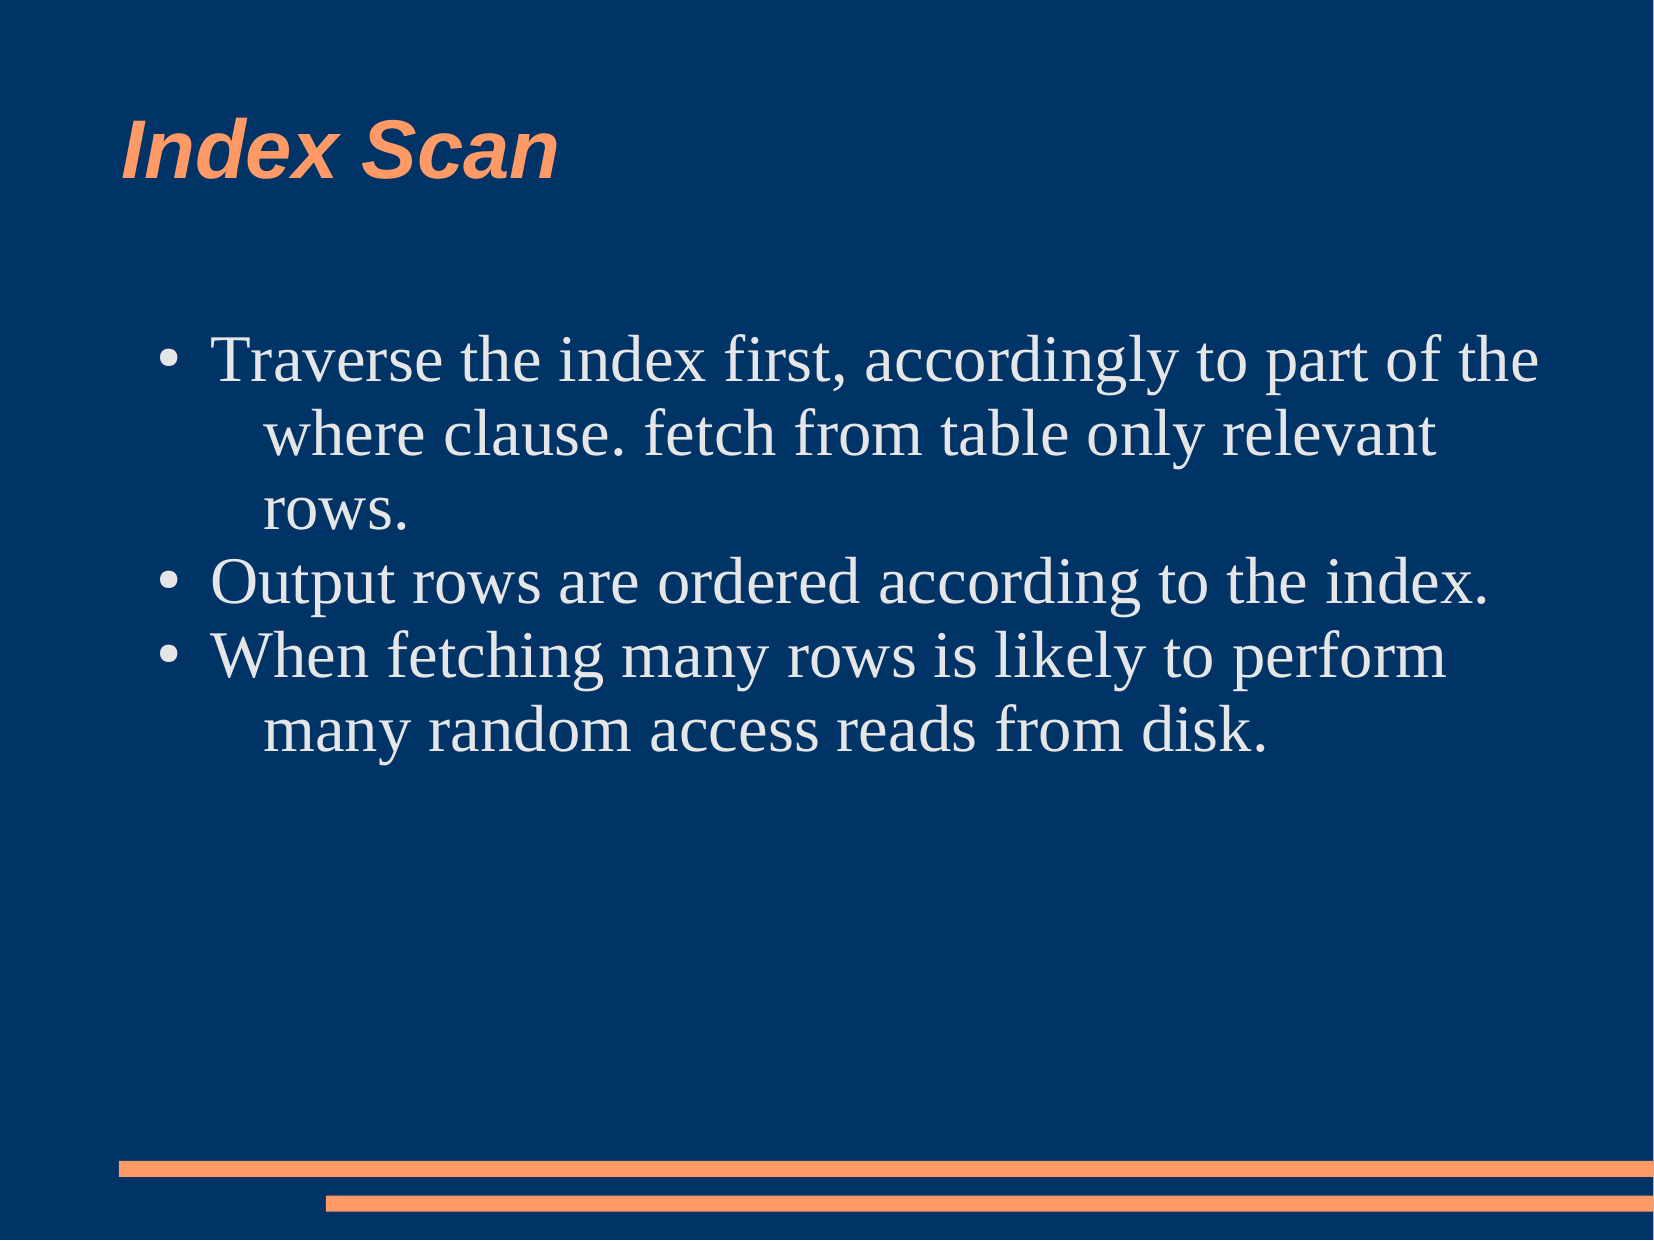

# Index Scan
Traverse the index first, accordingly to part of the where clause. fetch from table only relevant rows.
Output rows are ordered according to the index.
When fetching many rows is likely to perform many random access reads from disk.